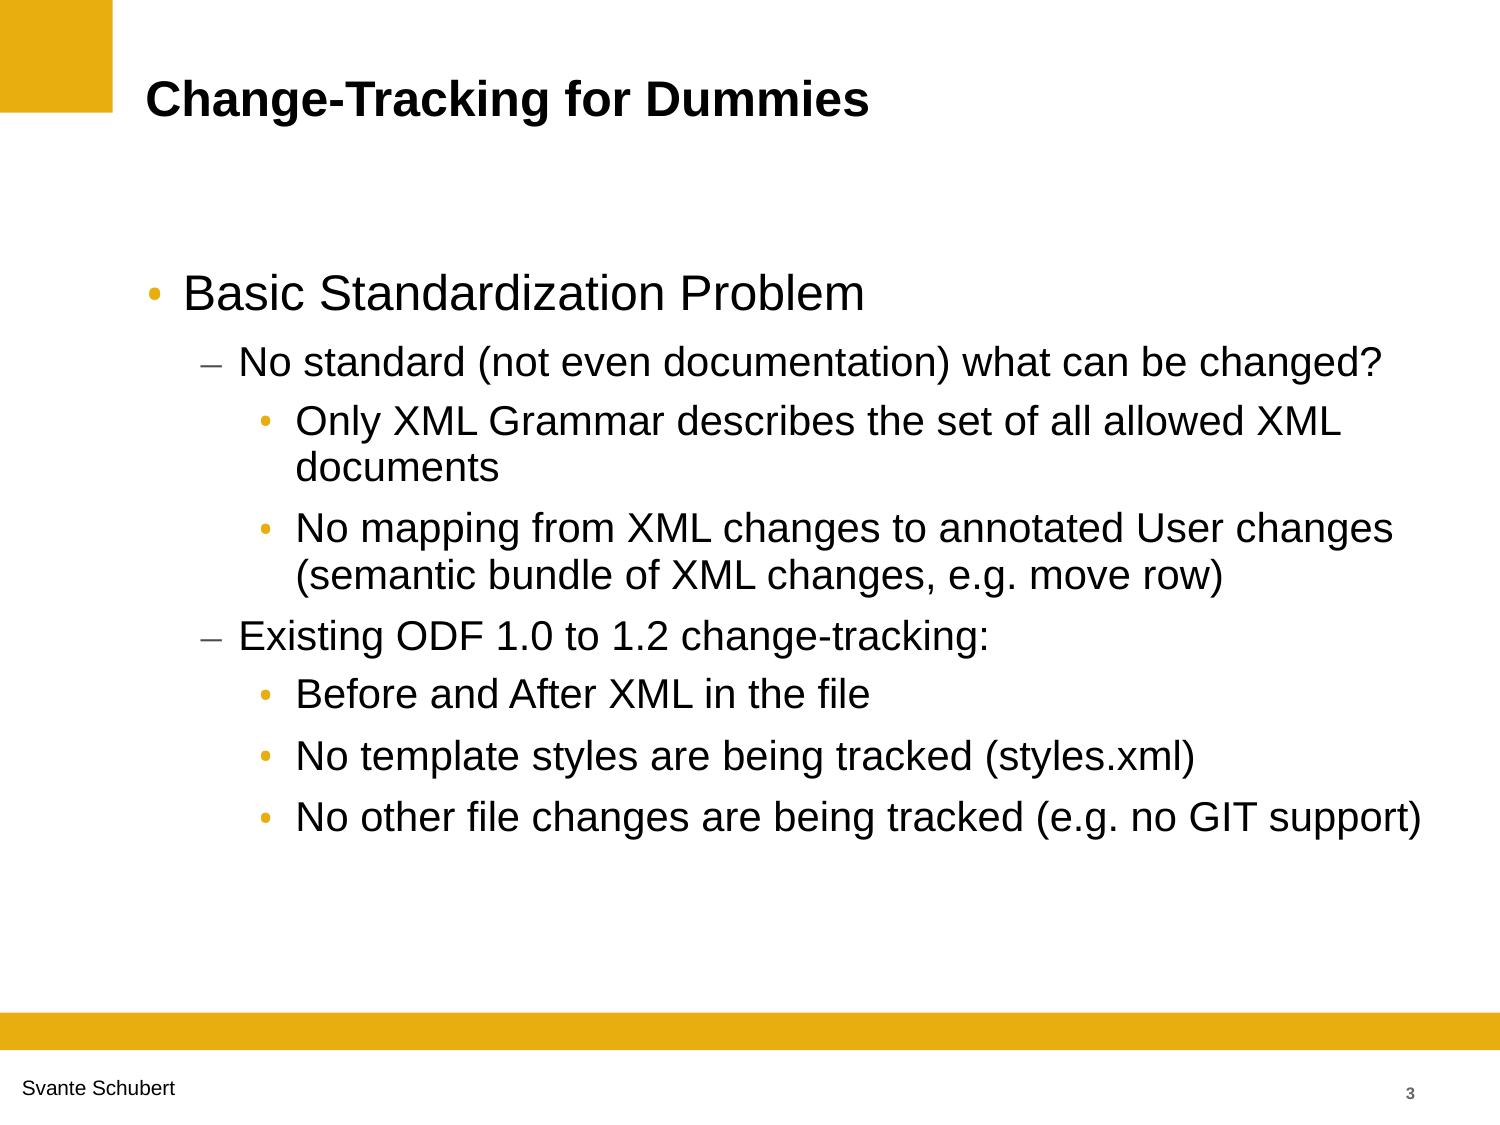

# Change-Tracking for Dummies
Basic Standardization Problem
No standard (not even documentation) what can be changed?
Only XML Grammar describes the set of all allowed XML documents
No mapping from XML changes to annotated User changes (semantic bundle of XML changes, e.g. move row)
Existing ODF 1.0 to 1.2 change-tracking:
Before and After XML in the file
No template styles are being tracked (styles.xml)
No other file changes are being tracked (e.g. no GIT support)
Svante Schubert